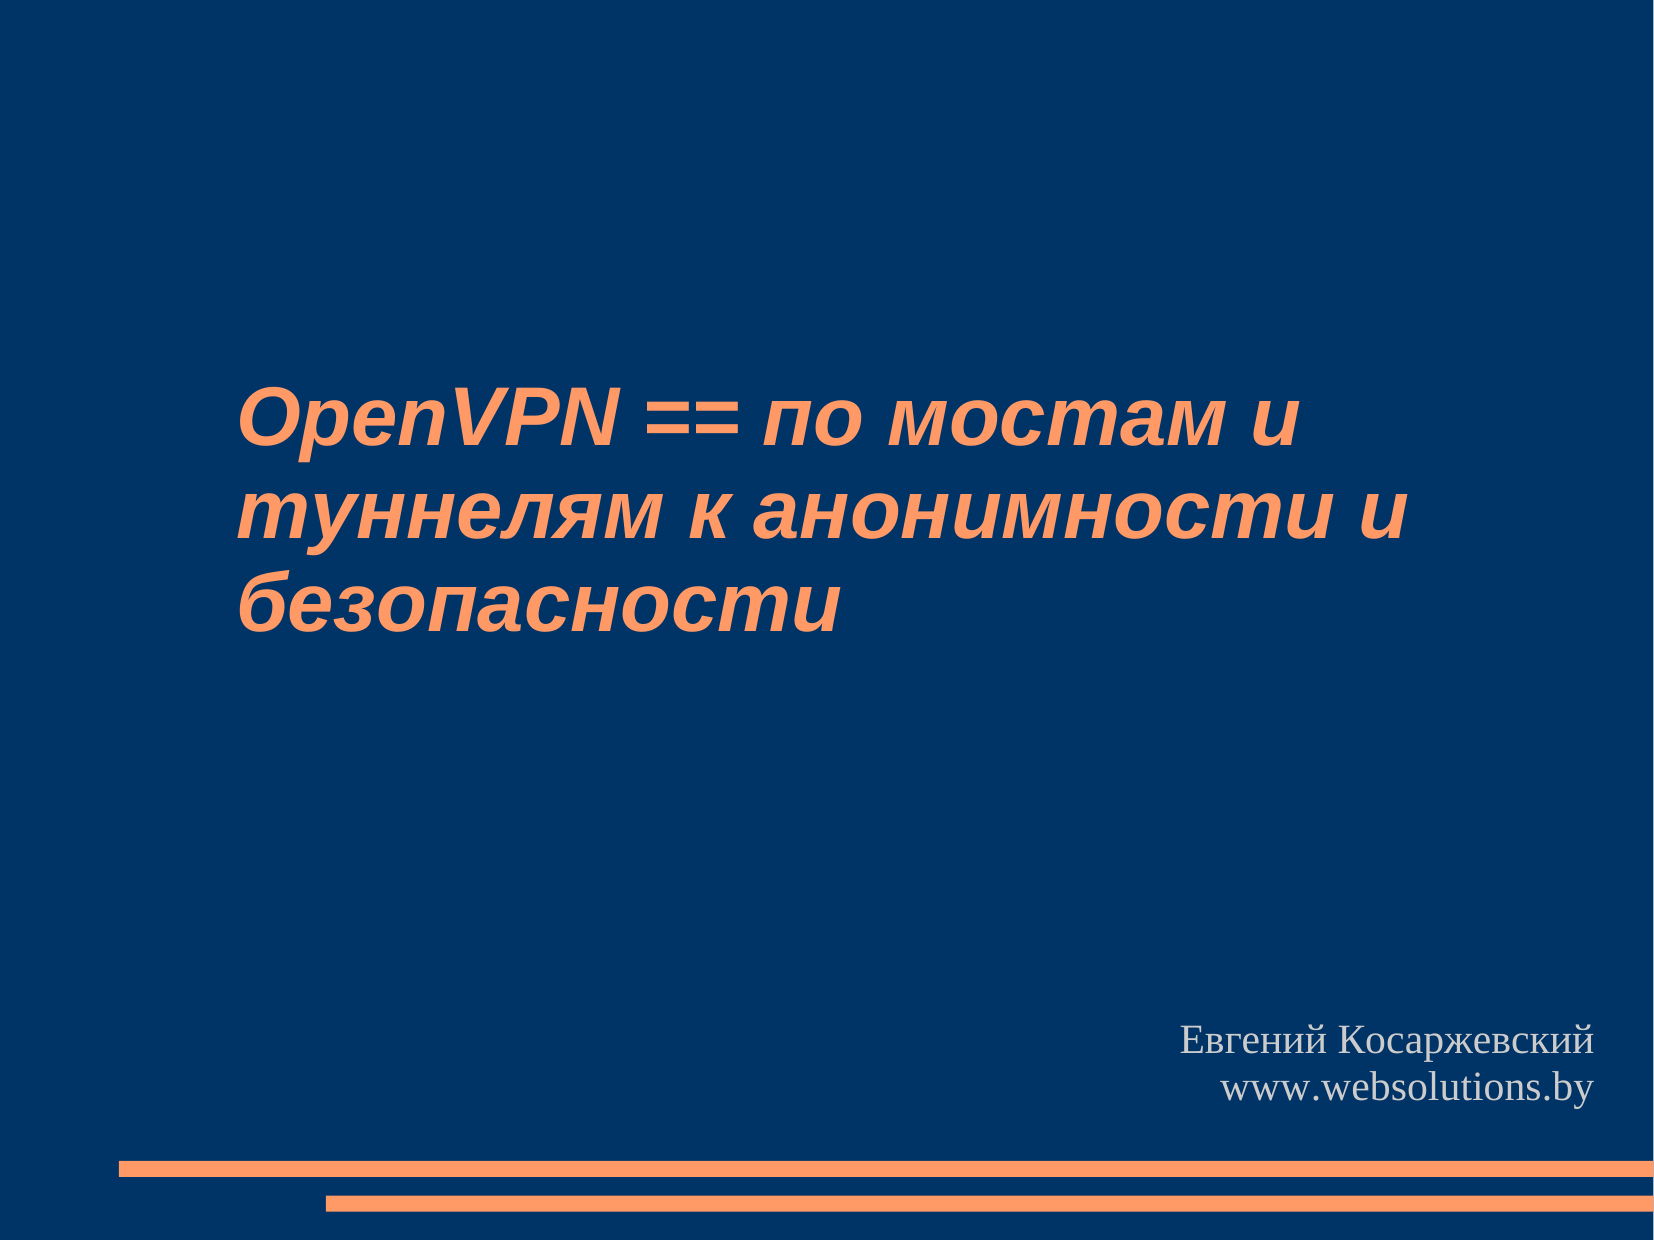

# OpenVPN == по мостам и туннелям к анонимности и безопасности
Евгений Косаржевский
www.websolutions.by